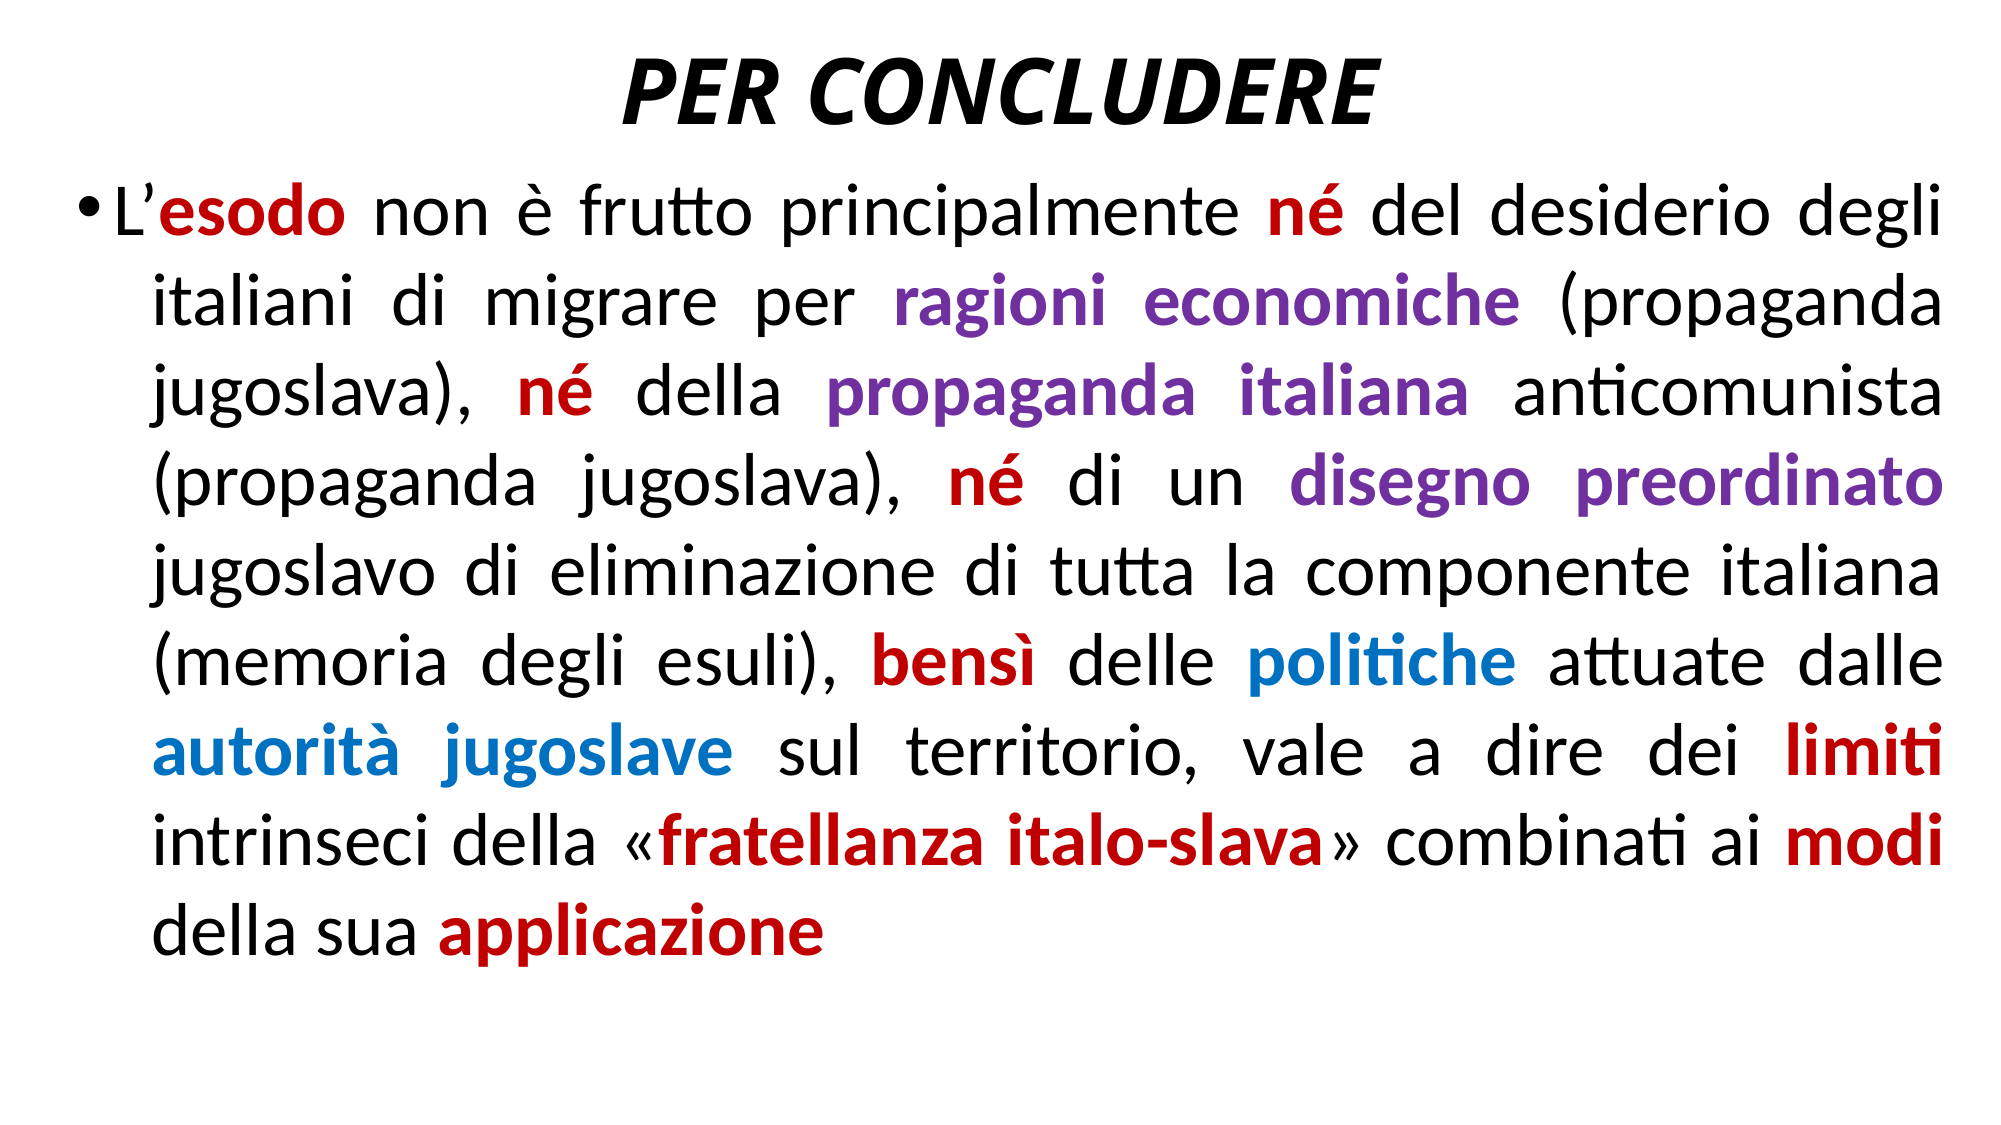

# PER CONCLUDERE
L’esodo non è frutto principalmente né del desiderio degli italiani di migrare per ragioni economiche (propaganda jugoslava), né della propaganda italiana anticomunista (propaganda jugoslava), né di un disegno preordinato jugoslavo di eliminazione di tutta la componente italiana (memoria degli esuli), bensì delle politiche attuate dalle autorità jugoslave sul territorio, vale a dire dei limiti intrinseci della «fratellanza italo-slava» combinati ai modi della sua applicazione